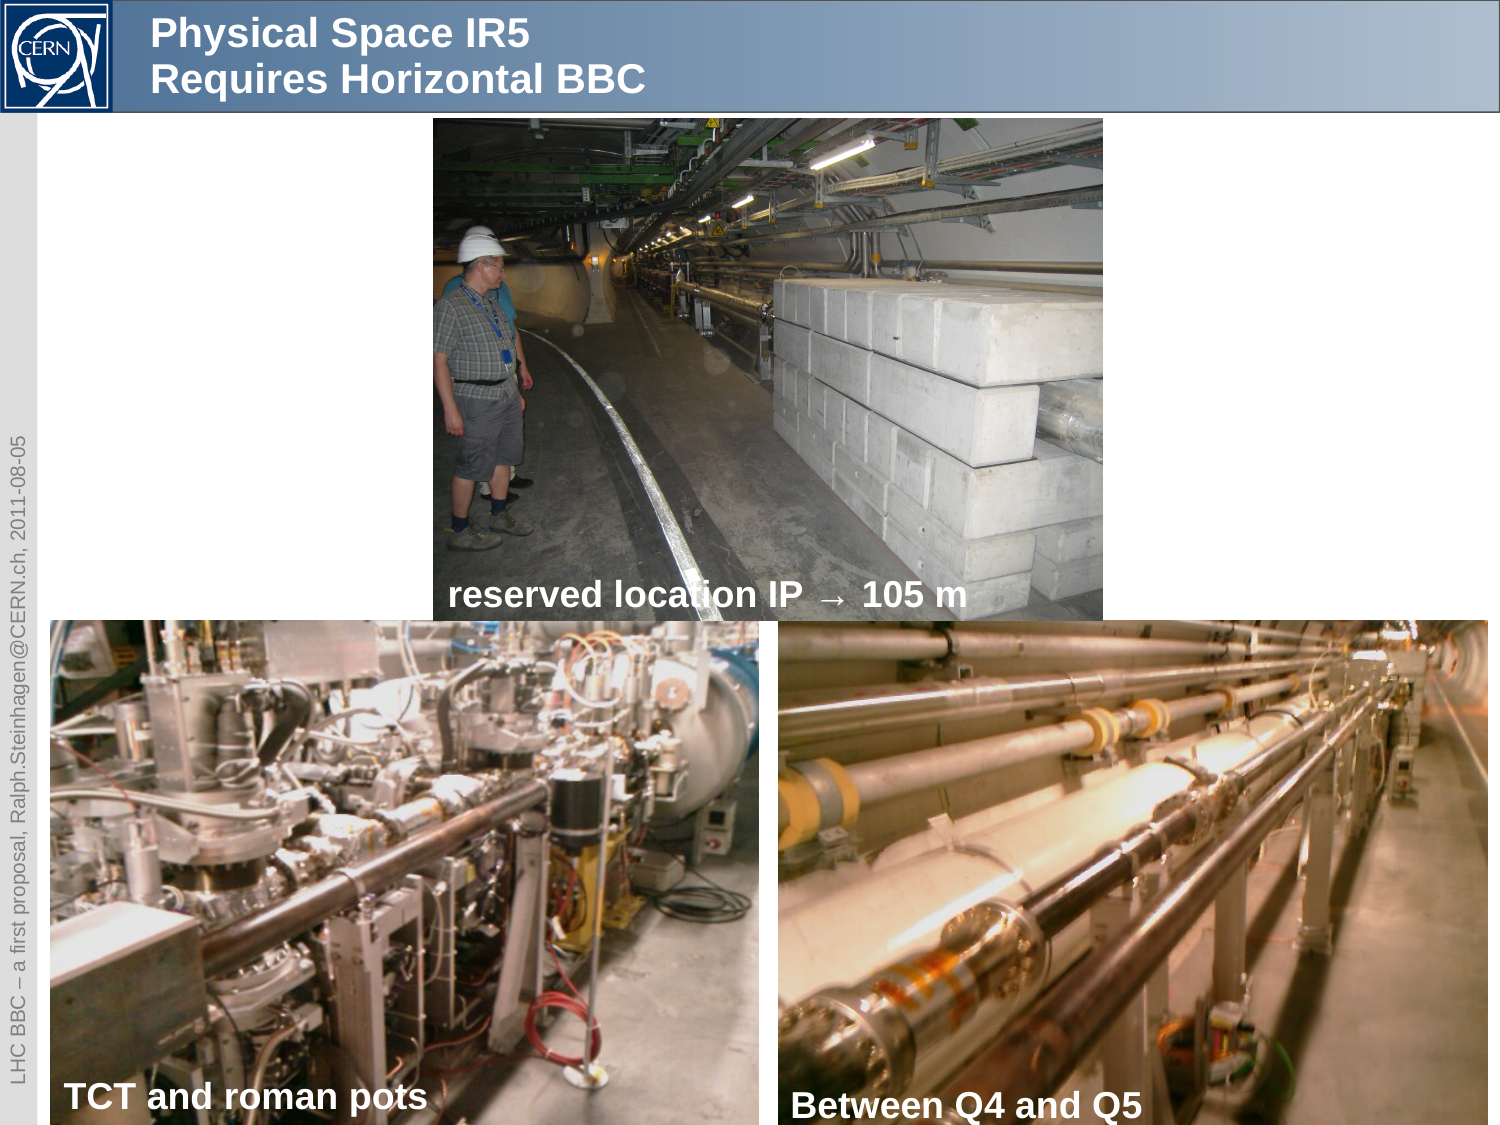

# Physical Space IR5 Requires Horizontal BBC
reserved location IP → 105 m
TCT and roman pots
Between Q4 and Q5